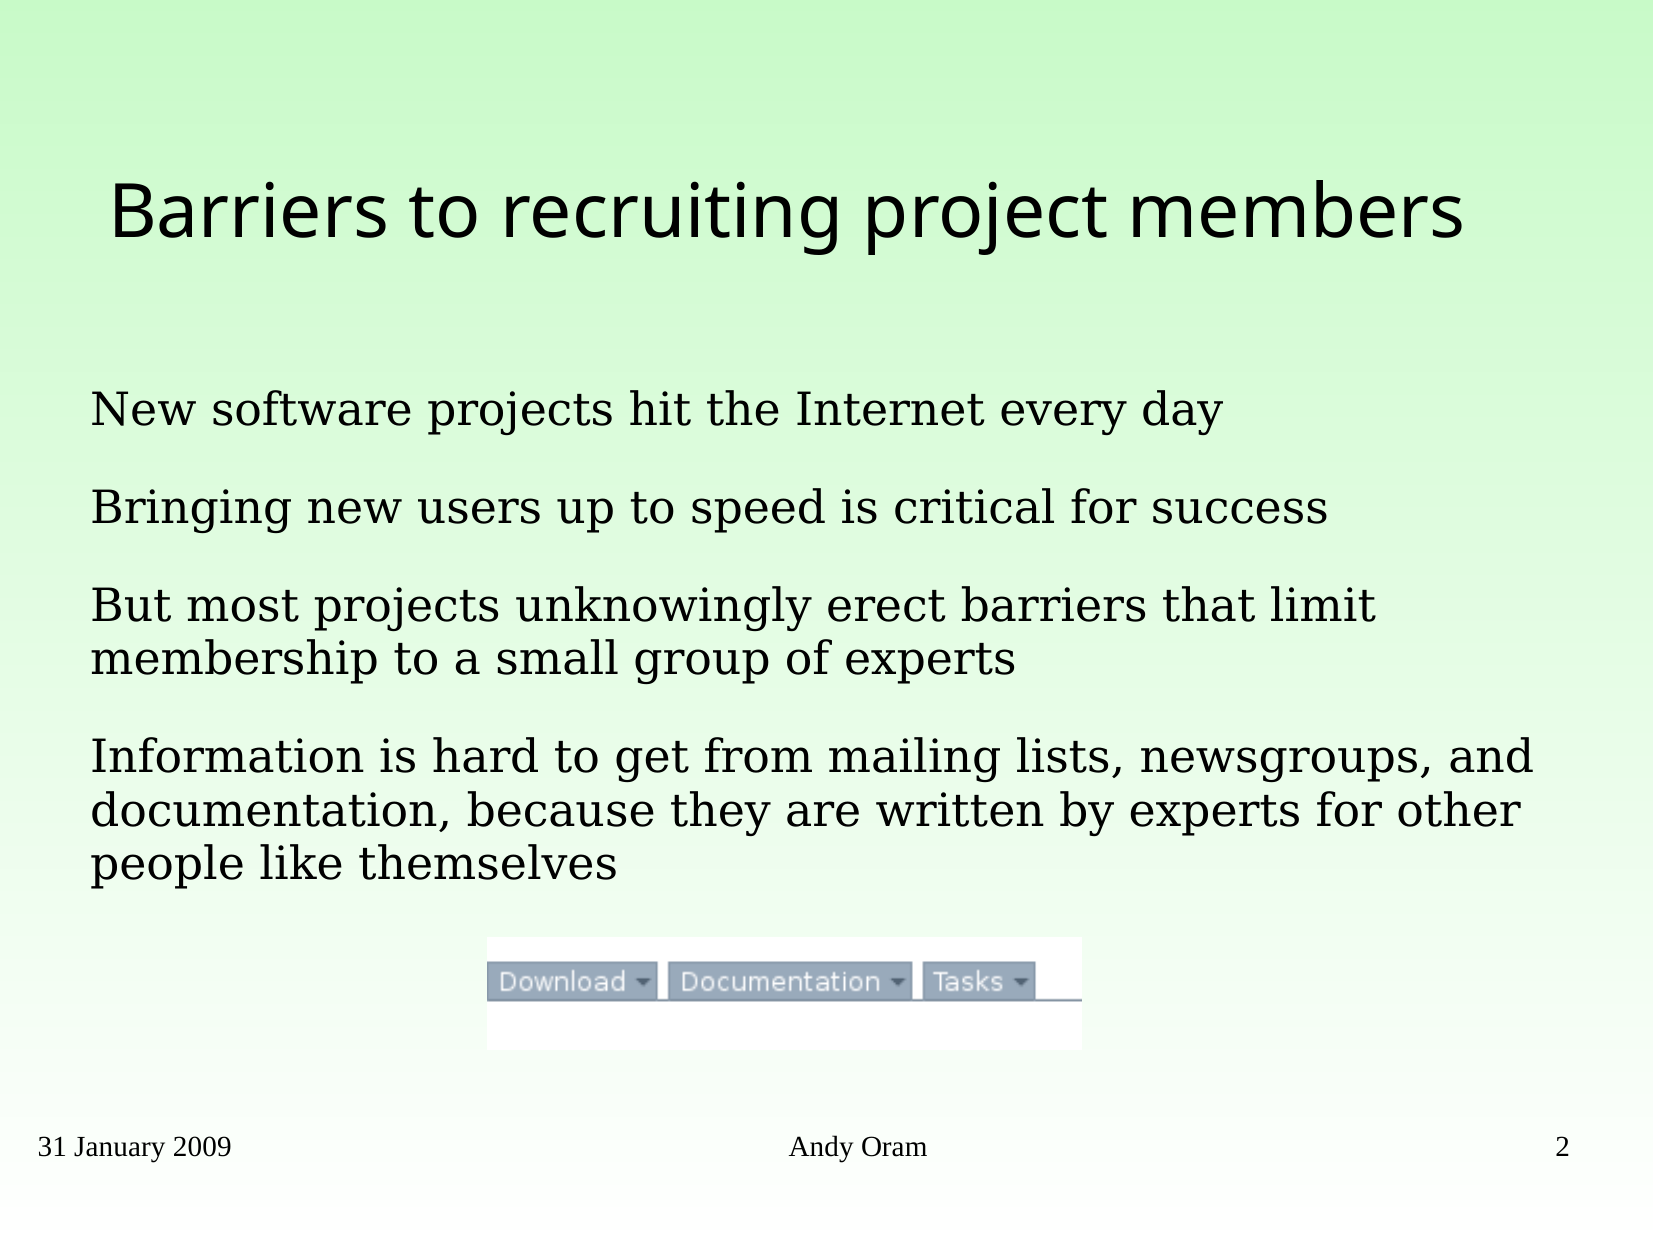

Barriers to recruiting project members
New software projects hit the Internet every day
Bringing new users up to speed is critical for success
But most projects unknowingly erect barriers that limit membership to a small group of experts
Information is hard to get from mailing lists, newsgroups, and documentation, because they are written by experts for other people like themselves
2